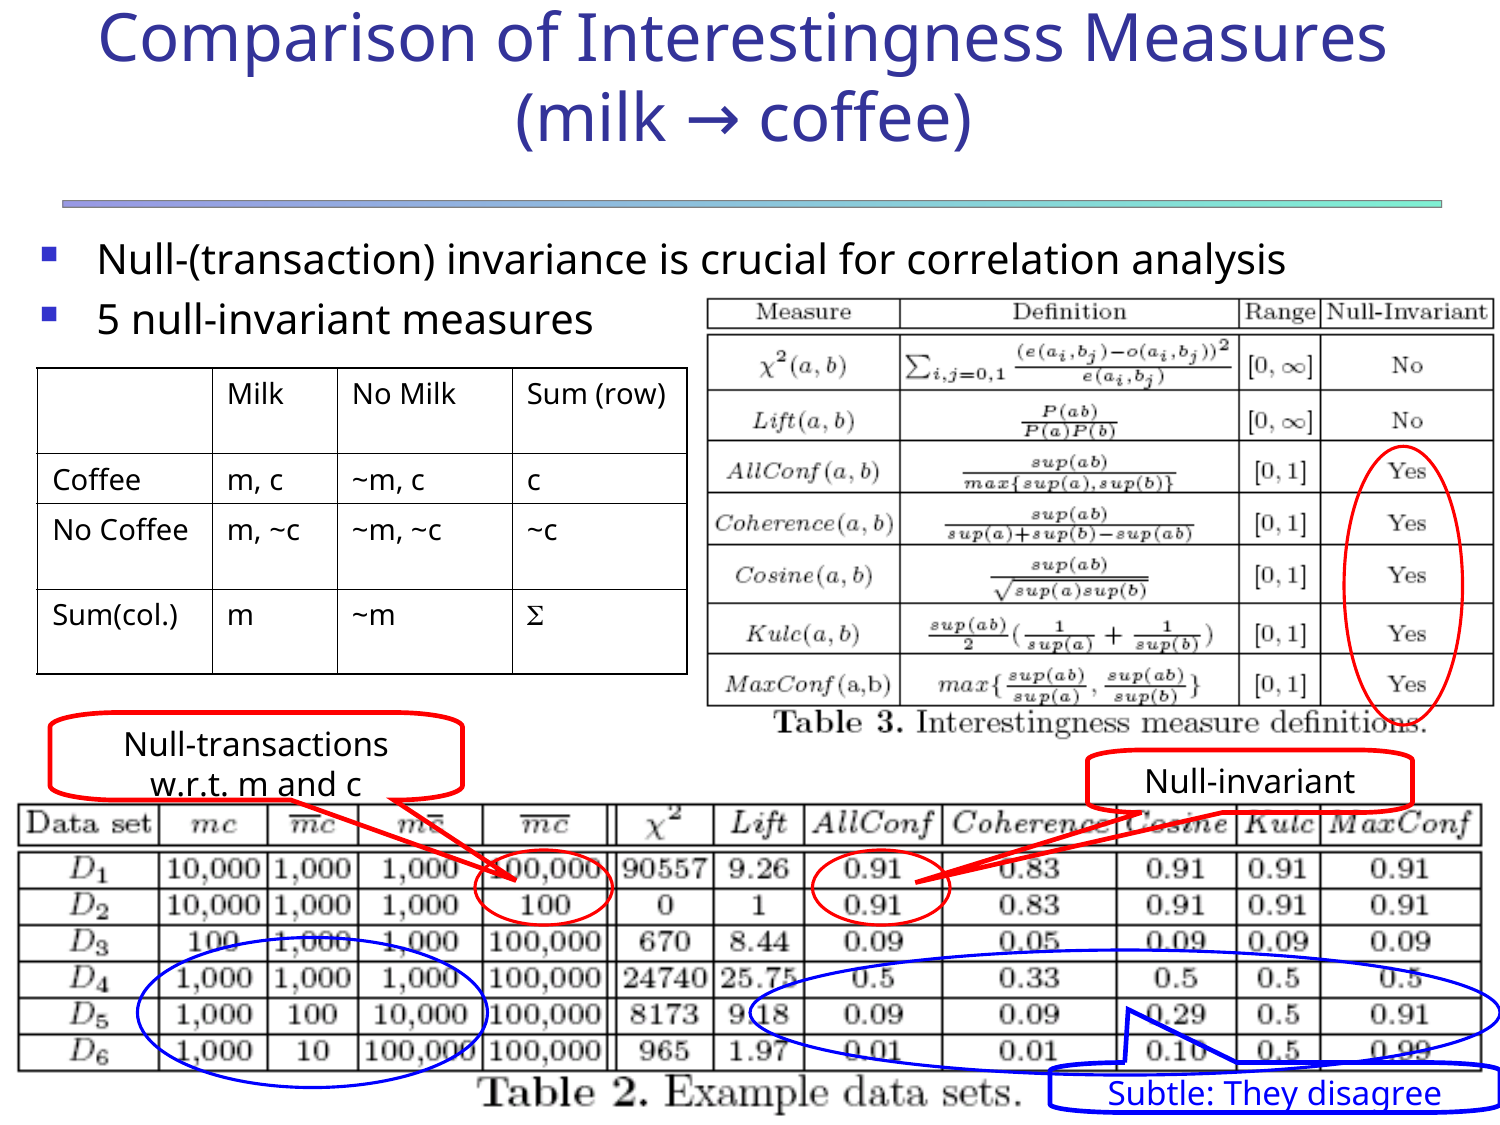

# Comparison of Interestingness Measures (milk → coffee)
Null-(transaction) invariance is crucial for correlation analysis
5 null-invariant measures
| | Milk | No Milk | Sum (row) |
| --- | --- | --- | --- |
| Coffee | m, c | ~m, c | c |
| No Coffee | m, ~c | ~m, ~c | ~c |
| Sum(col.) | m | ~m |  |
Null-transactions w.r.t. m and c
Null-invariant
Data Mining: Concepts and Techniques
Subtle: They disagree